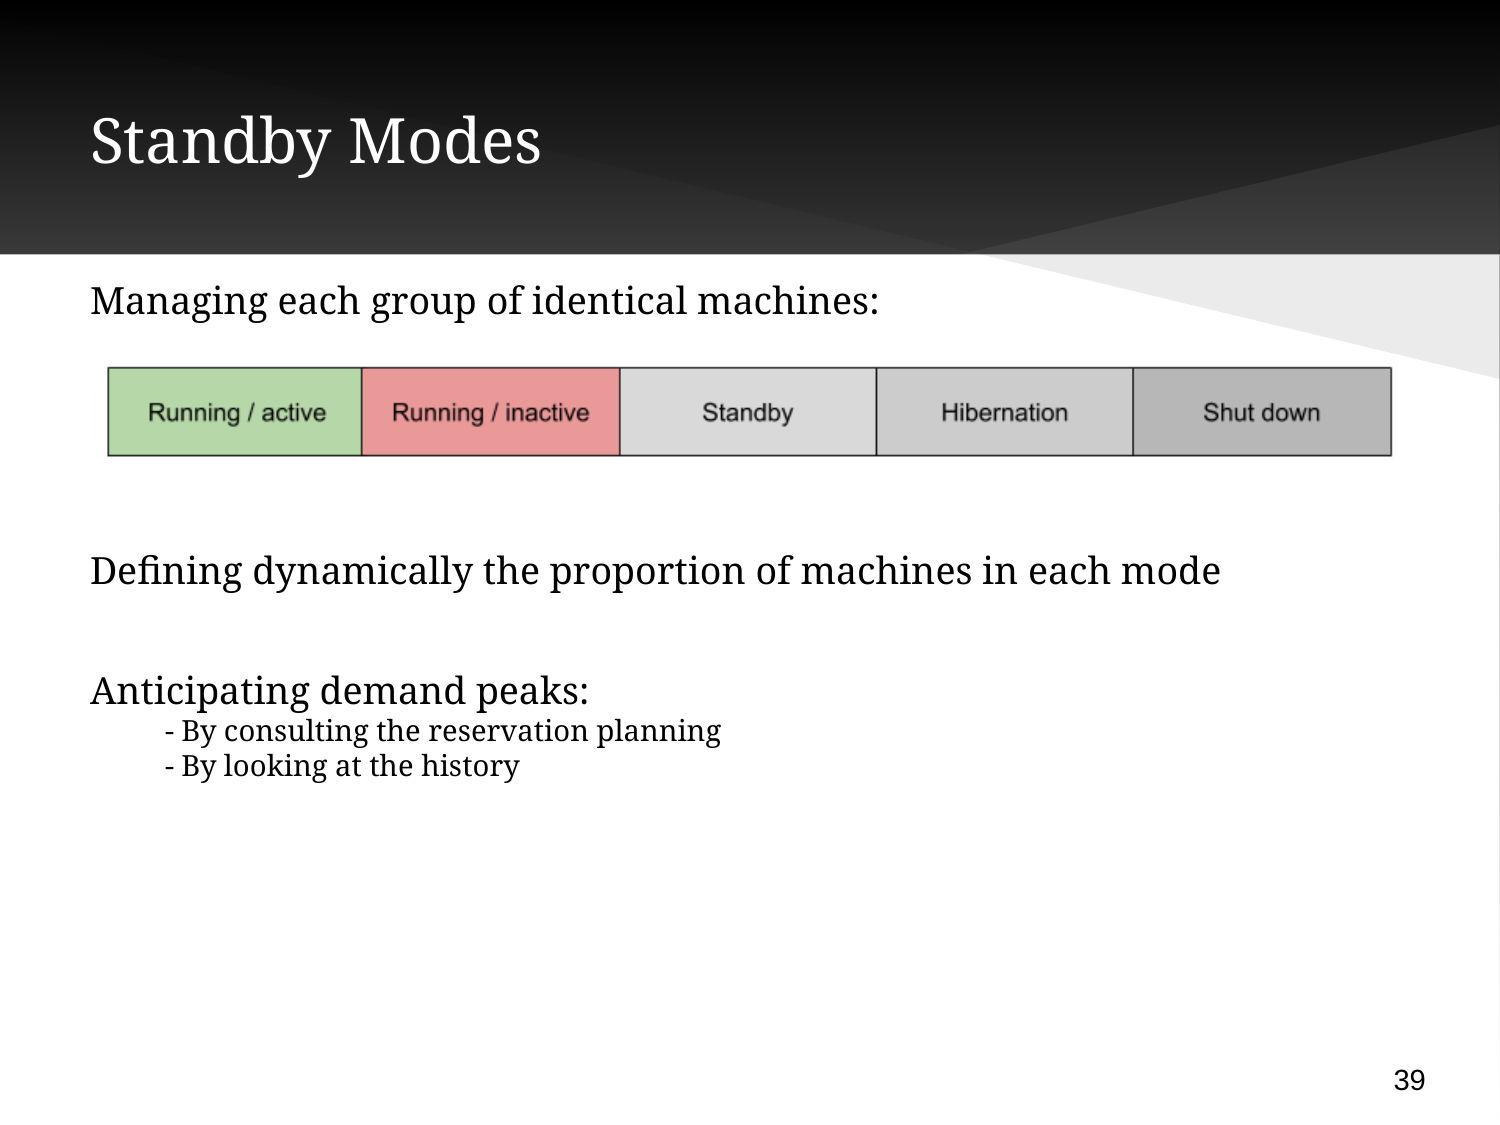

Standby Modes
# Managing each group of identical machines:
Defining dynamically the proportion of machines in each mode
Anticipating demand peaks:
- By consulting the reservation planning
- By looking at the history
39